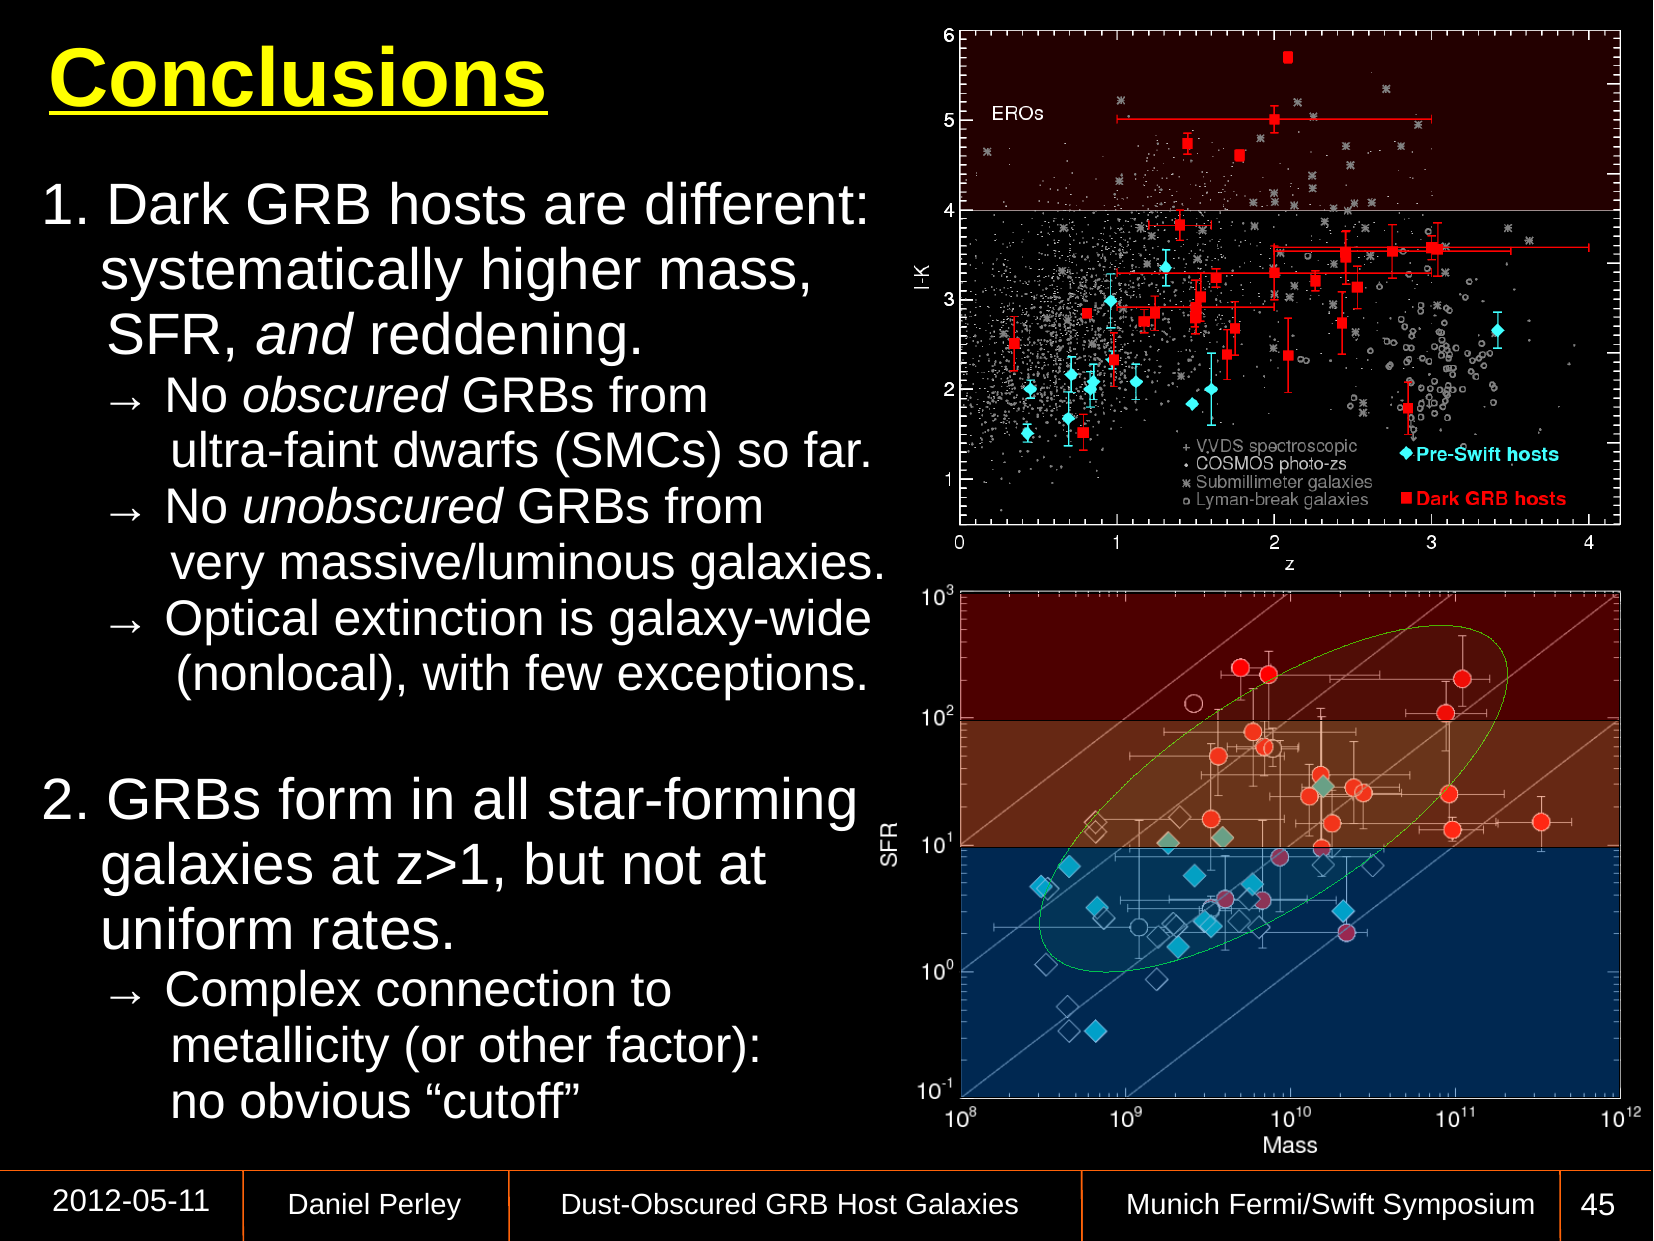

Conclusions
 1. Dark GRB hosts are different:
	systematically higher mass,
 SFR, and reddening.
 	→ No obscured GRBs from
	 ultra-faint dwarfs (SMCs) so far.
	→ No unobscured GRBs from
	 very massive/luminous galaxies.
	→ Optical extinction is galaxy-wide
		(nonlocal), with few exceptions.
 2. GRBs form in all star-forming
	galaxies at z>1, but not at
	uniform rates.
 	→ Complex connection to
	 metallicity (or other factor):
	 no obvious “cutoff”
2012-05-11
45